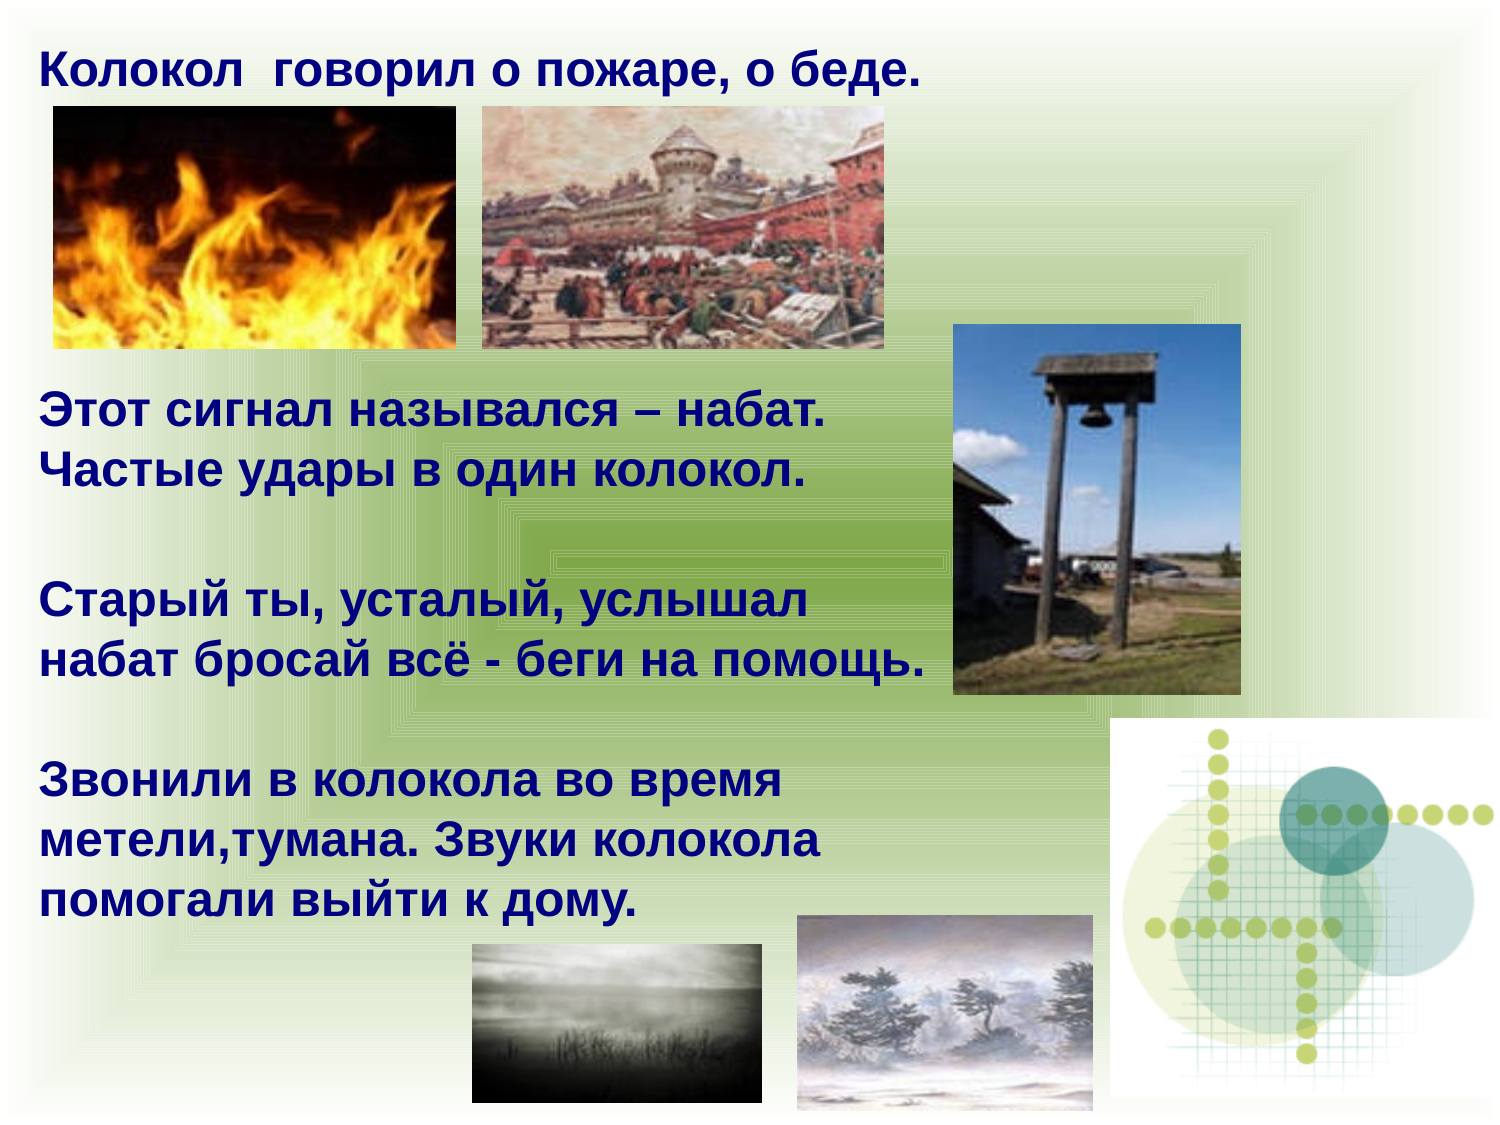

Колокол говорил о пожаре, о беде.
Этот сигнал назывался – набат.
Частые удары в один колокол.
Старый ты, усталый, услышал набат бросай всё - беги на помощь.
Звонили в колокола во время метели,тумана. Звуки колокола помогали выйти к дому.